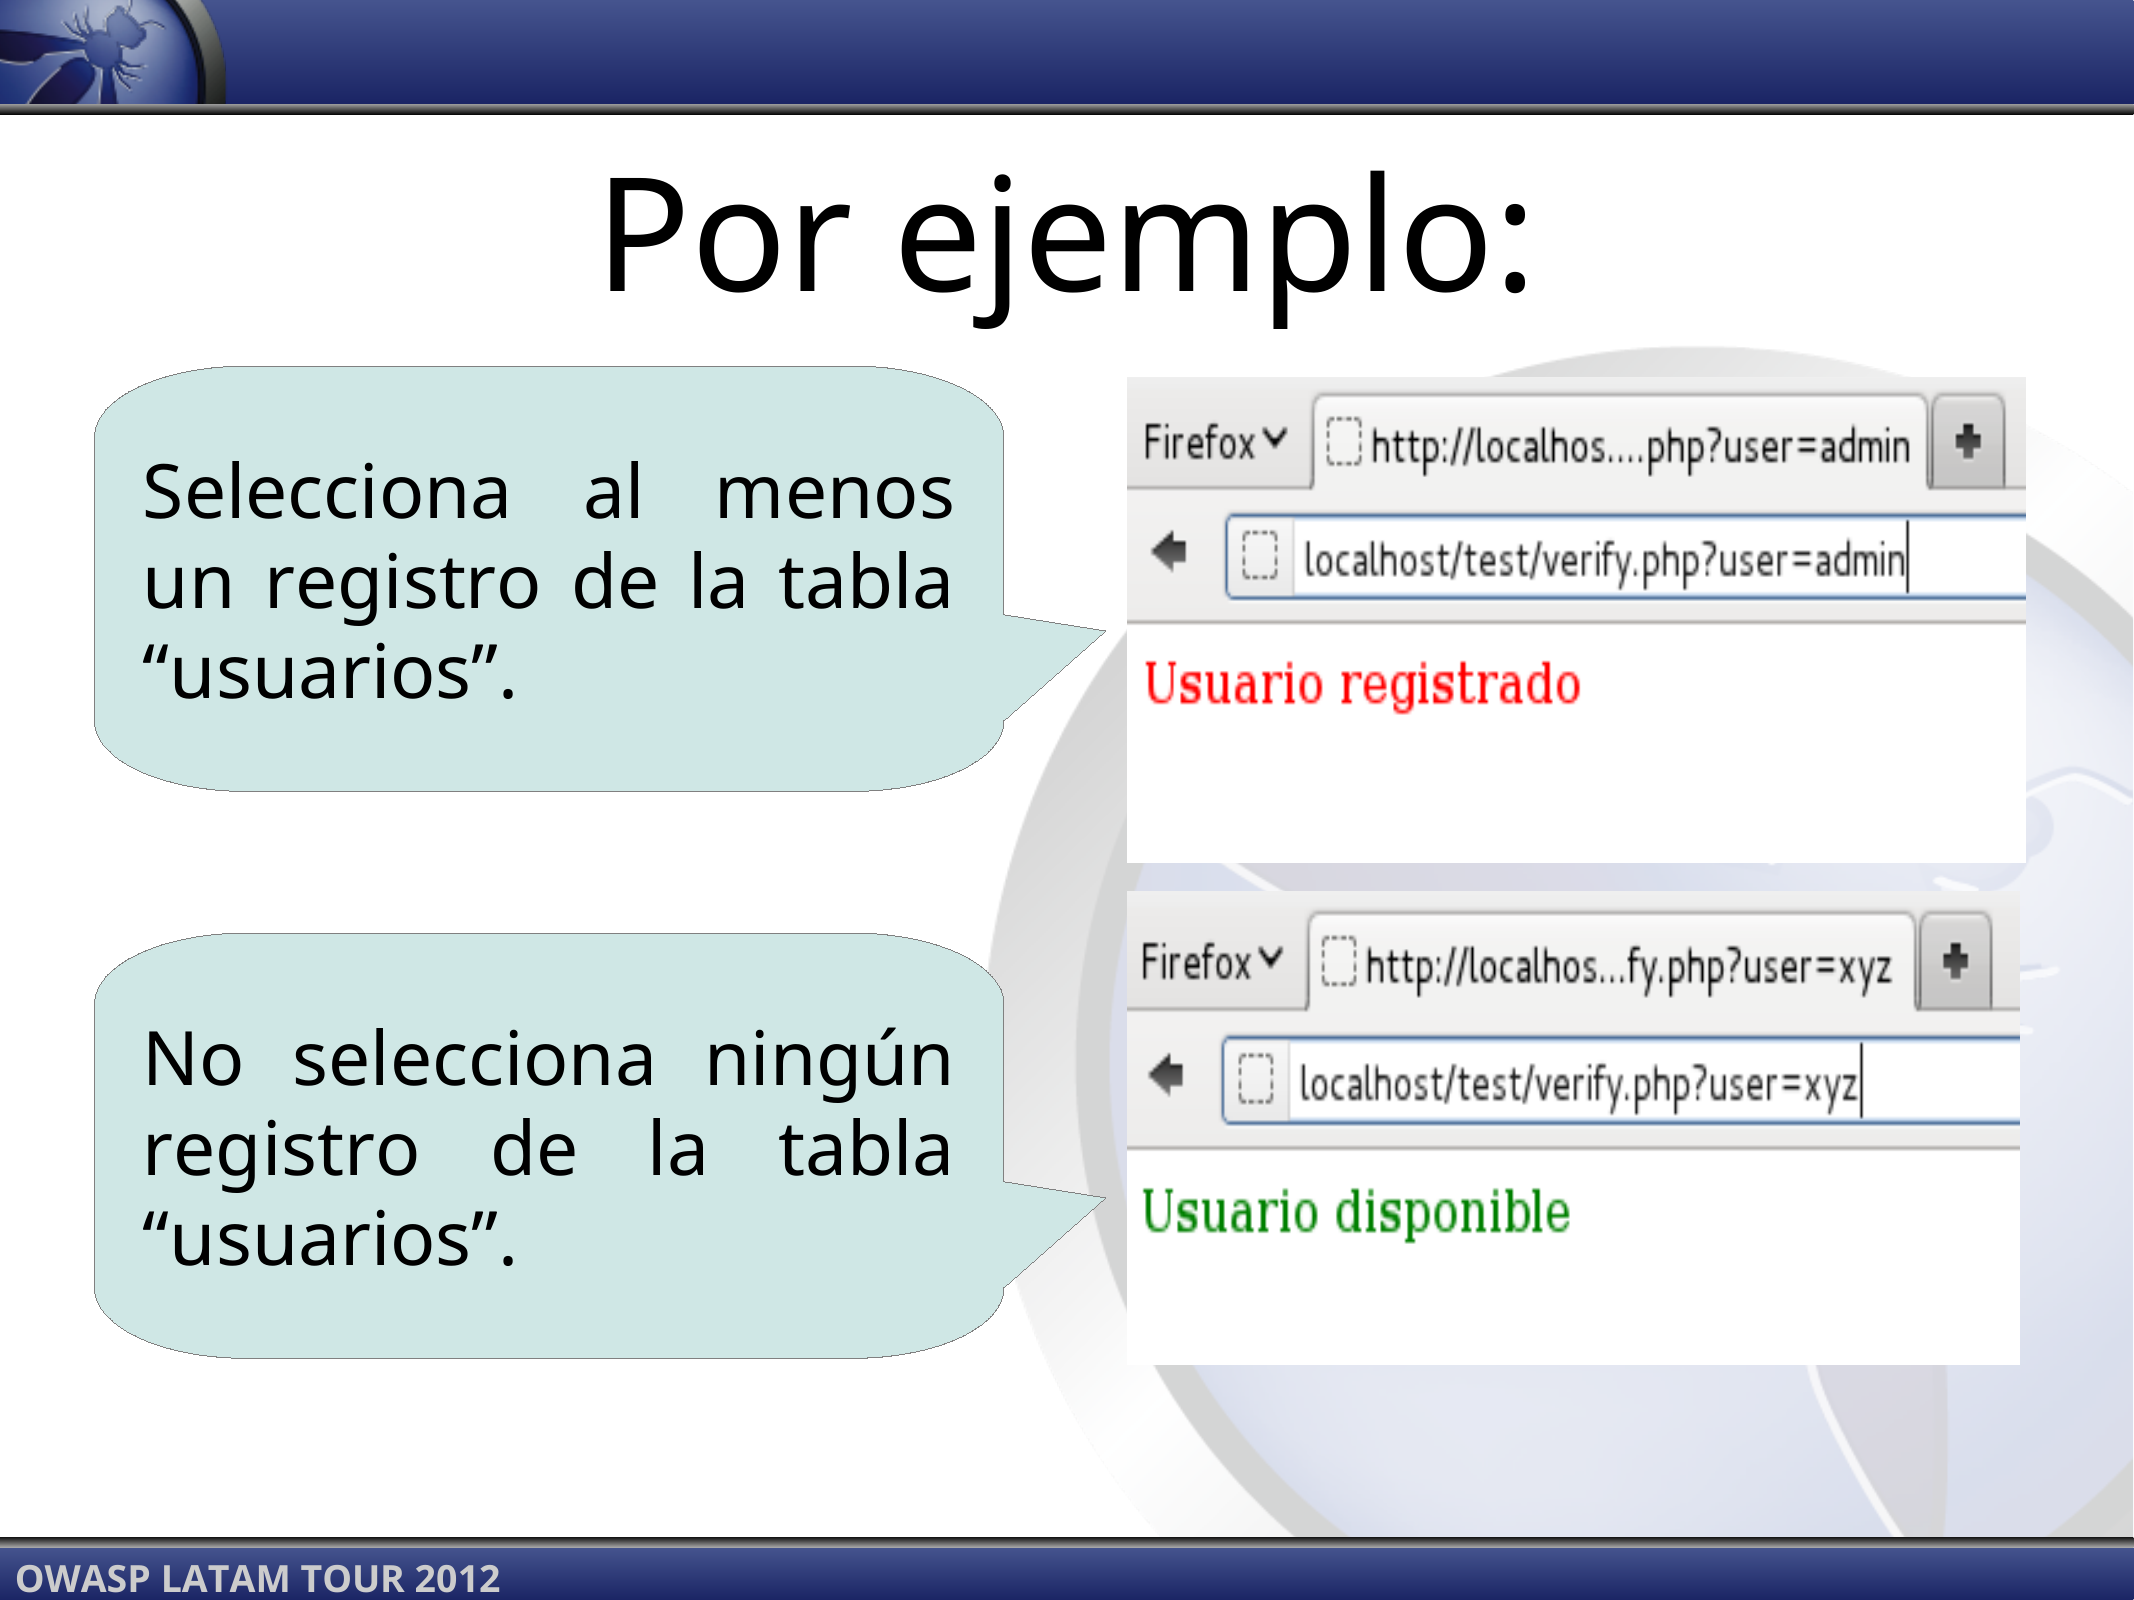

# Por ejemplo:
Selecciona al menos
un registro de la tabla
“usuarios”.
No selecciona ningún
registro de la tabla
“usuarios”.